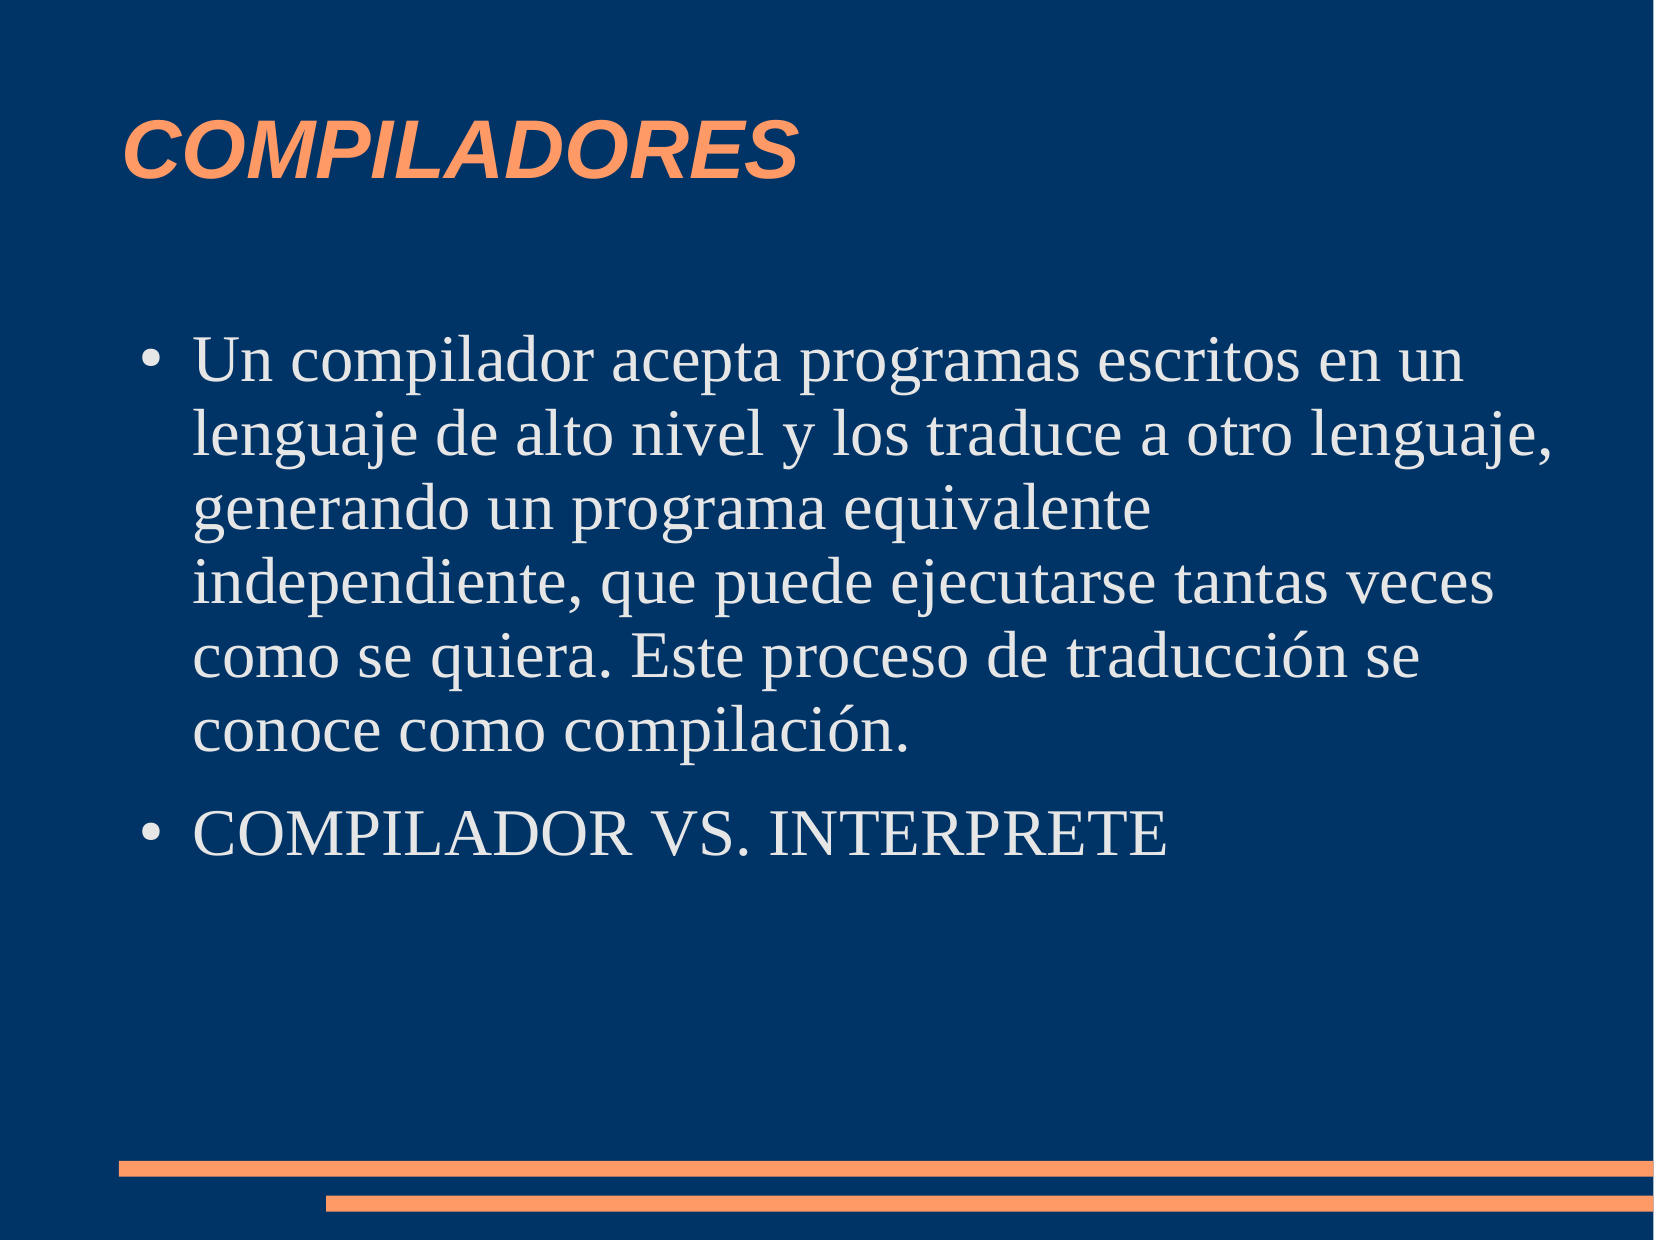

# COMPILADORES
Un compilador acepta programas escritos en un lenguaje de alto nivel y los traduce a otro lenguaje, generando un programa equivalente independiente, que puede ejecutarse tantas veces como se quiera. Este proceso de traducción se conoce como compilación.
COMPILADOR VS. INTERPRETE